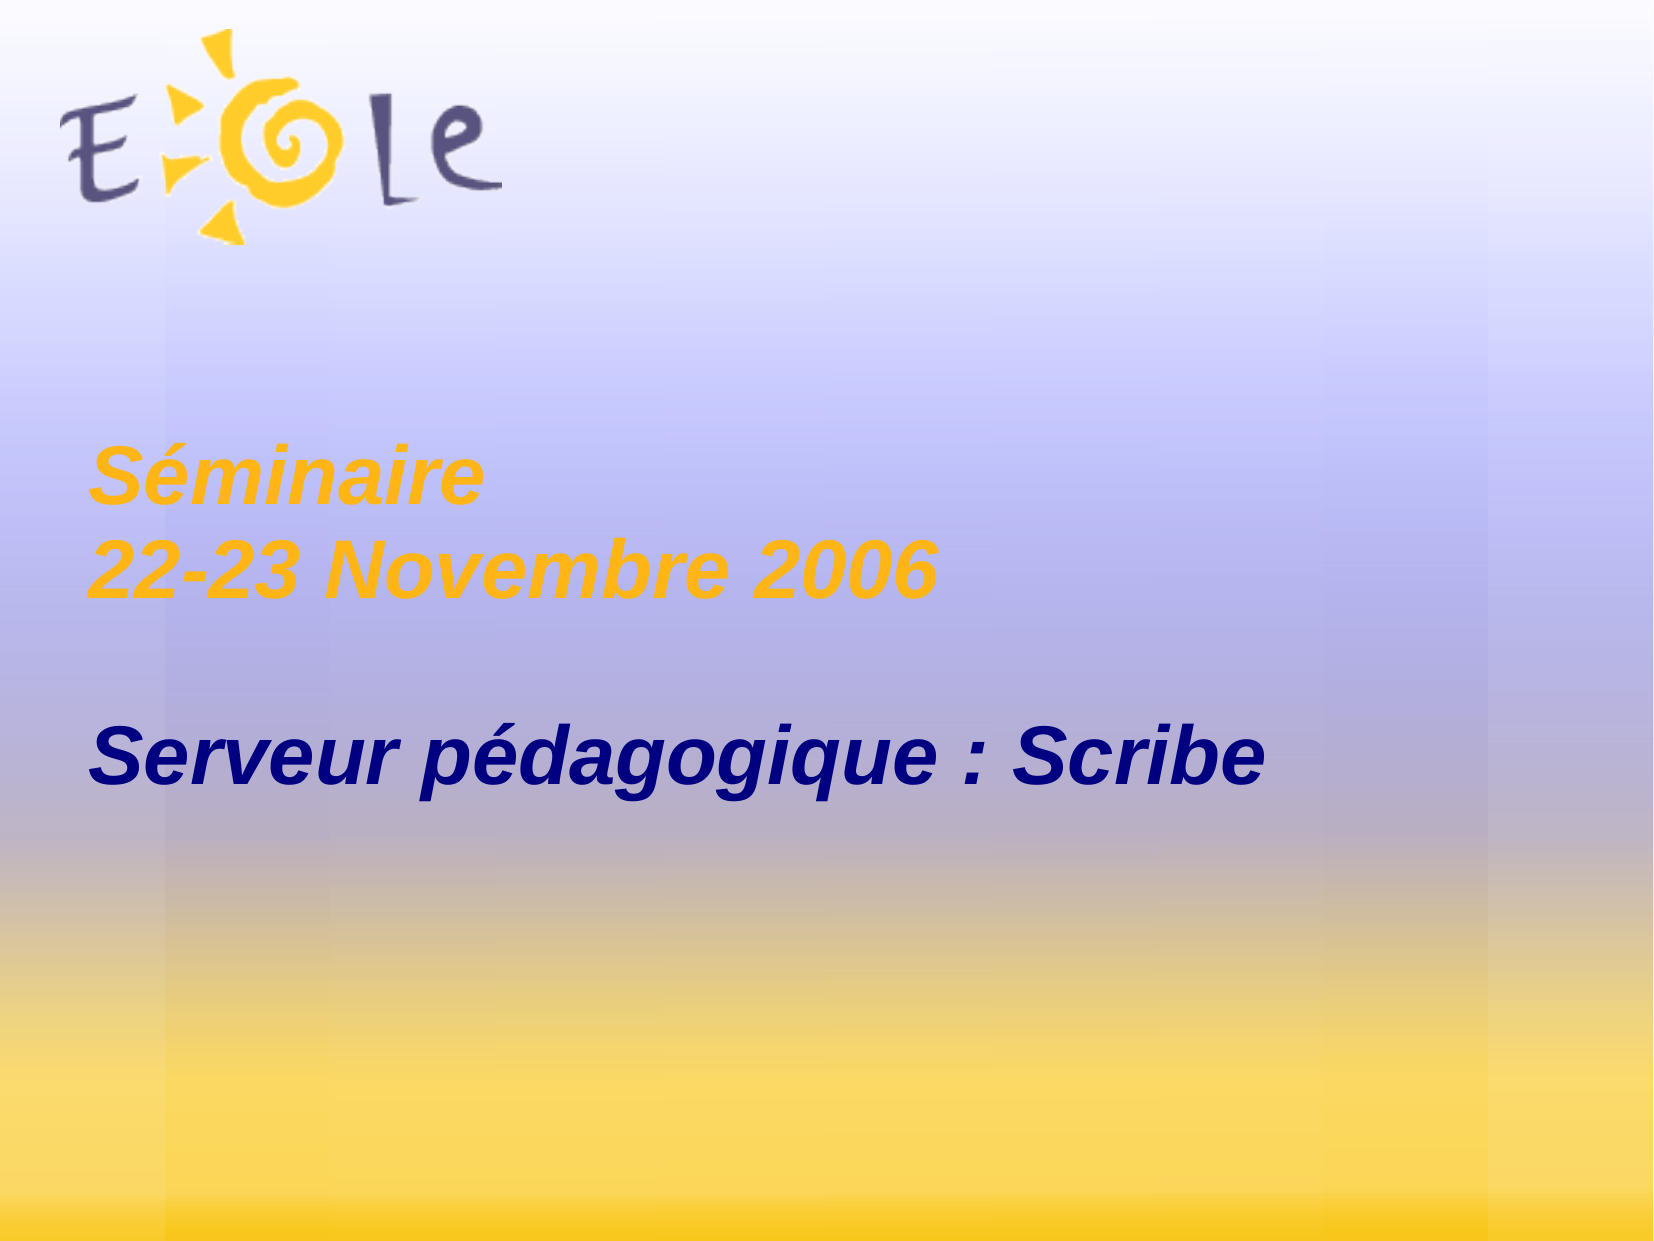

# Séminaire 22-23 Novembre 2006 Serveur pédagogique : Scribe